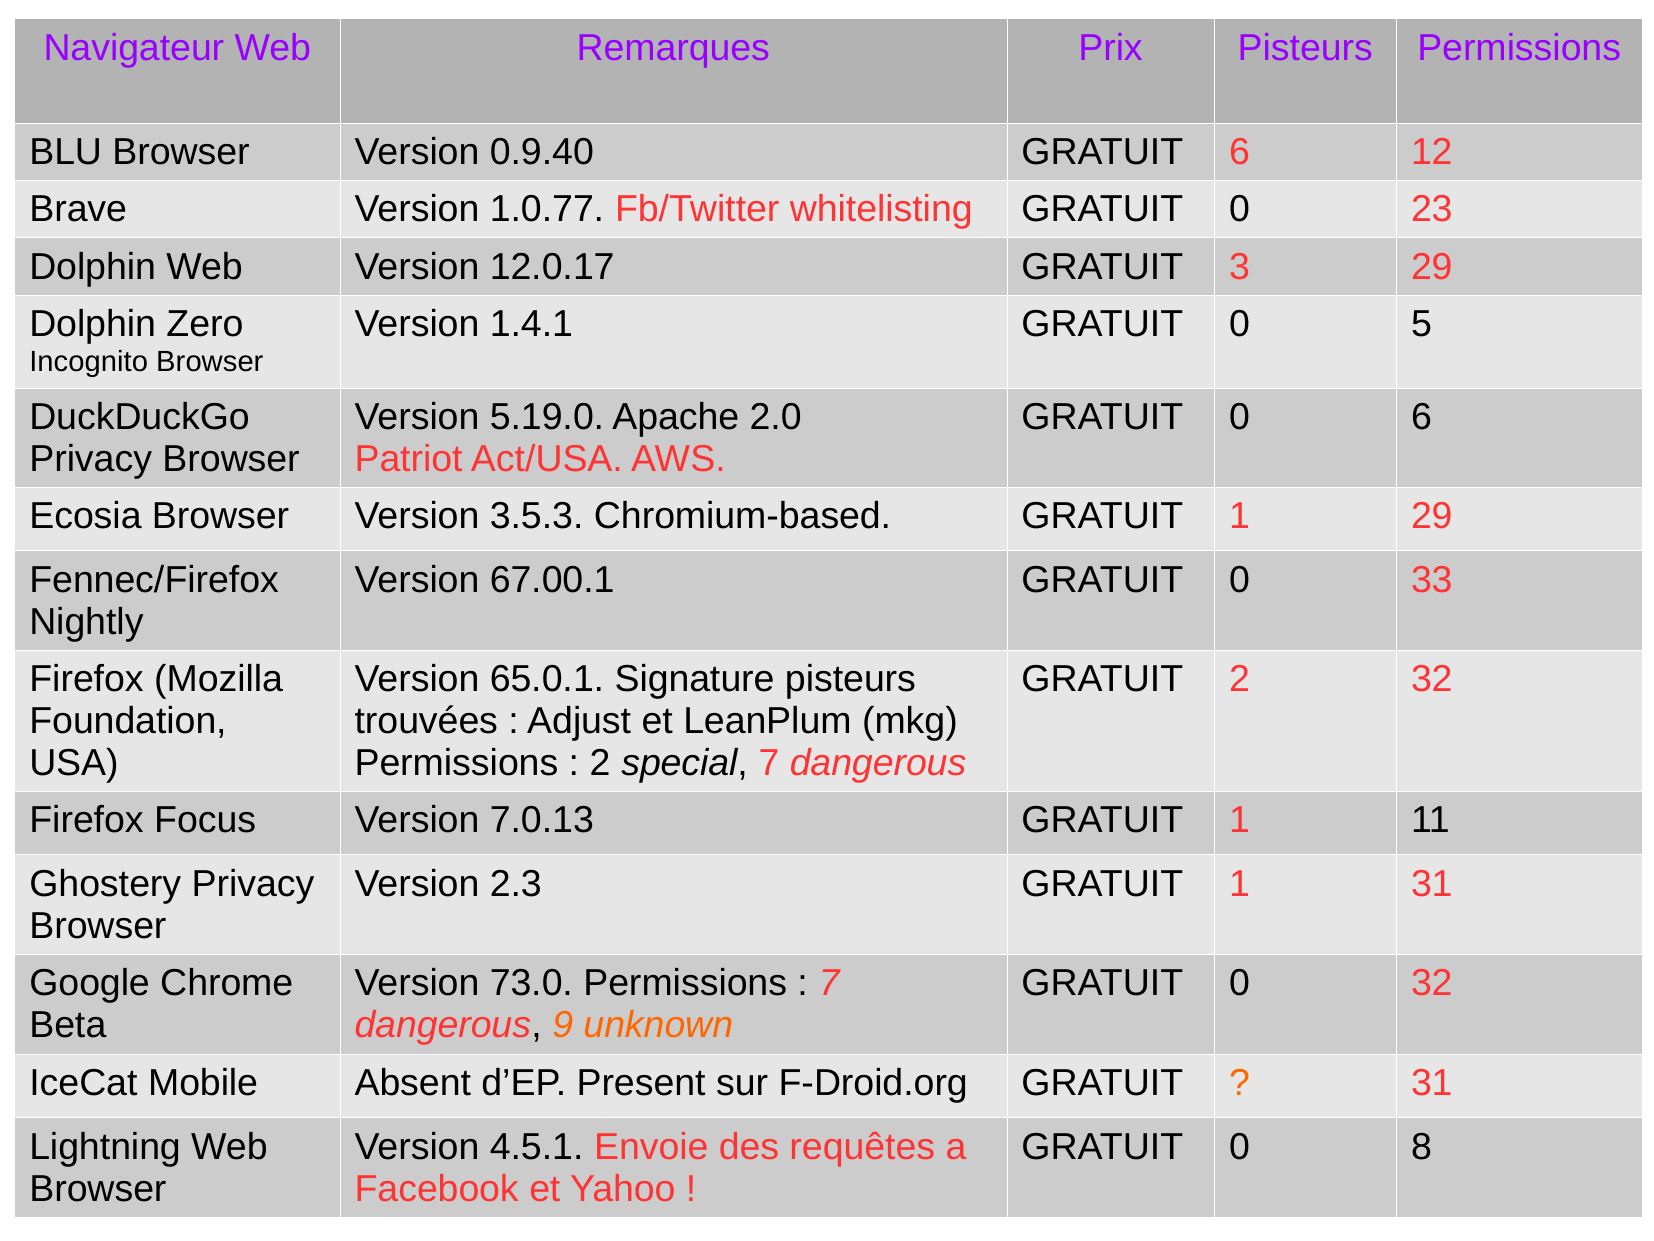

| Navigateur Web | Remarques | Prix | Pisteurs | Permissions |
| --- | --- | --- | --- | --- |
| BLU Browser | Version 0.9.40 | GRATUIT | 6 | 12 |
| Brave | Version 1.0.77. Fb/Twitter whitelisting | GRATUIT | 0 | 23 |
| Dolphin Web | Version 12.0.17 | GRATUIT | 3 | 29 |
| Dolphin Zero Incognito Browser | Version 1.4.1 | GRATUIT | 0 | 5 |
| DuckDuckGo Privacy Browser | Version 5.19.0. Apache 2.0 Patriot Act/USA. AWS. | GRATUIT | 0 | 6 |
| Ecosia Browser | Version 3.5.3. Chromium-based. | GRATUIT | 1 | 29 |
| Fennec/Firefox Nightly | Version 67.00.1 | GRATUIT | 0 | 33 |
| Firefox (Mozilla Foundation, USA) | Version 65.0.1. Signature pisteurs trouvées : Adjust et LeanPlum (mkg) Permissions : 2 special, 7 dangerous | GRATUIT | 2 | 32 |
| Firefox Focus | Version 7.0.13 | GRATUIT | 1 | 11 |
| Ghostery Privacy Browser | Version 2.3 | GRATUIT | 1 | 31 |
| Google Chrome Beta | Version 73.0. Permissions : 7 dangerous, 9 unknown | GRATUIT | 0 | 32 |
| IceCat Mobile | Absent d’EP. Present sur F-Droid.org | GRATUIT | ? | 31 |
| Lightning Web Browser | Version 4.5.1. Envoie des requêtes a Facebook et Yahoo ! | GRATUIT | 0 | 8 |